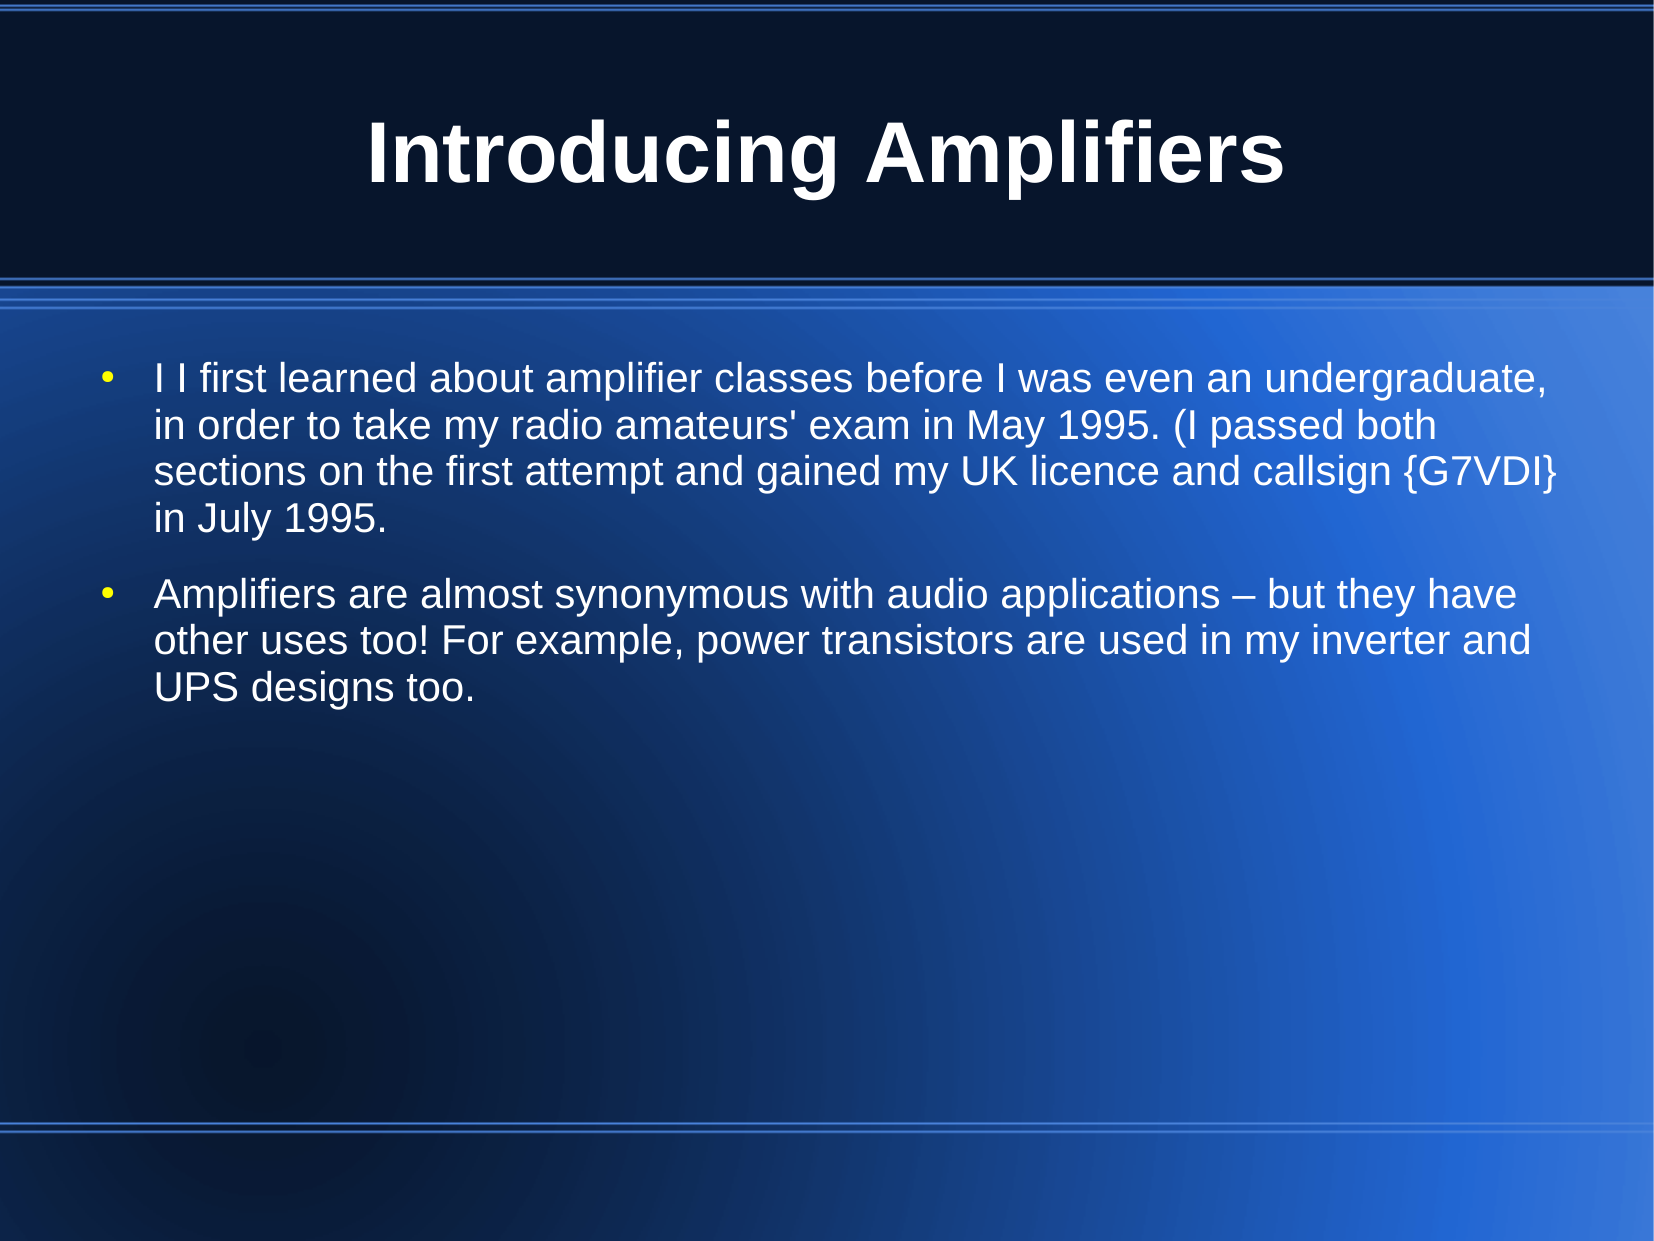

# Introducing Amplifiers
I I first learned about amplifier classes before I was even an undergraduate, in order to take my radio amateurs' exam in May 1995. (I passed both sections on the first attempt and gained my UK licence and callsign {G7VDI} in July 1995.
Amplifiers are almost synonymous with audio applications – but they have other uses too! For example, power transistors are used in my inverter and UPS designs too.